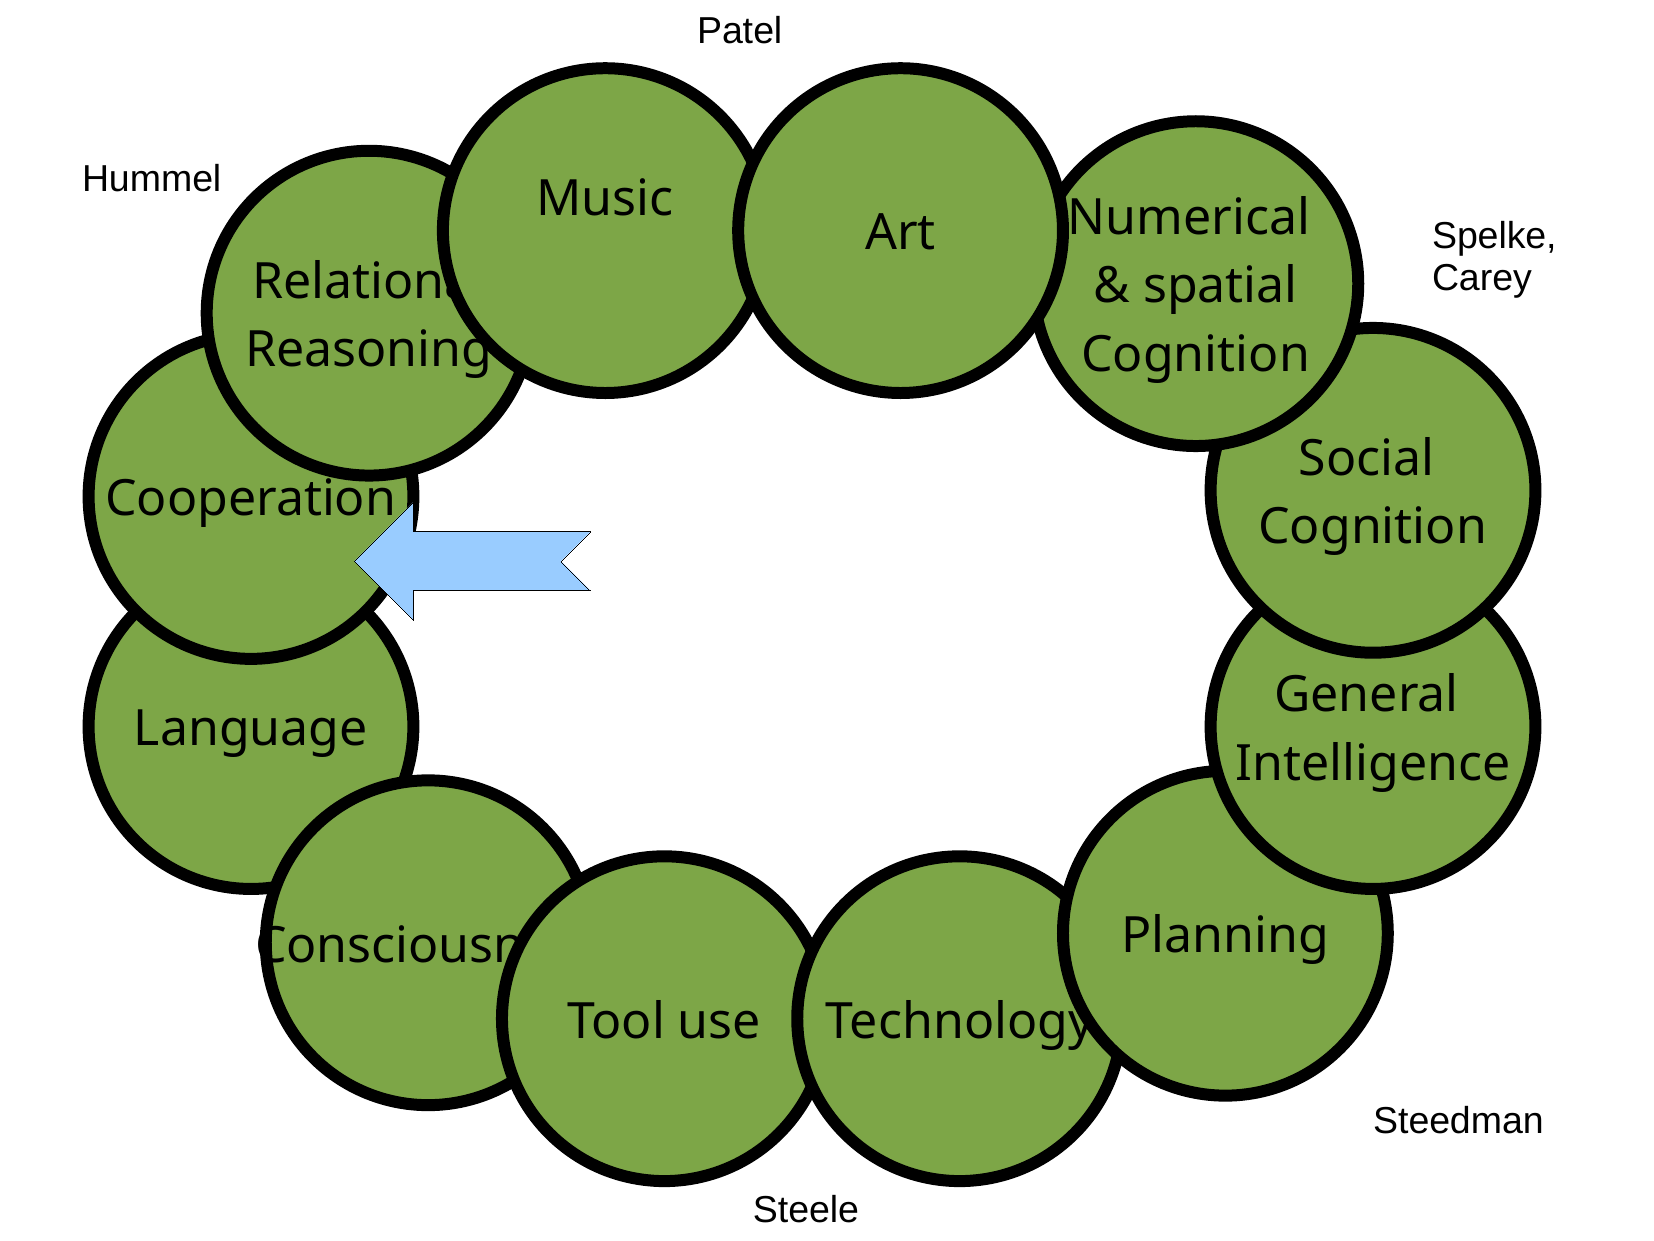

Patel
Music
Art
Numerical
& spatial
Cognition
Hummel
Relational
Reasoning
Spelke,
Carey
Social
Cognition
Cooperation
Language
General
Intelligence
Planning
Consciousness
Tool use
Technology
Steedman
Steele